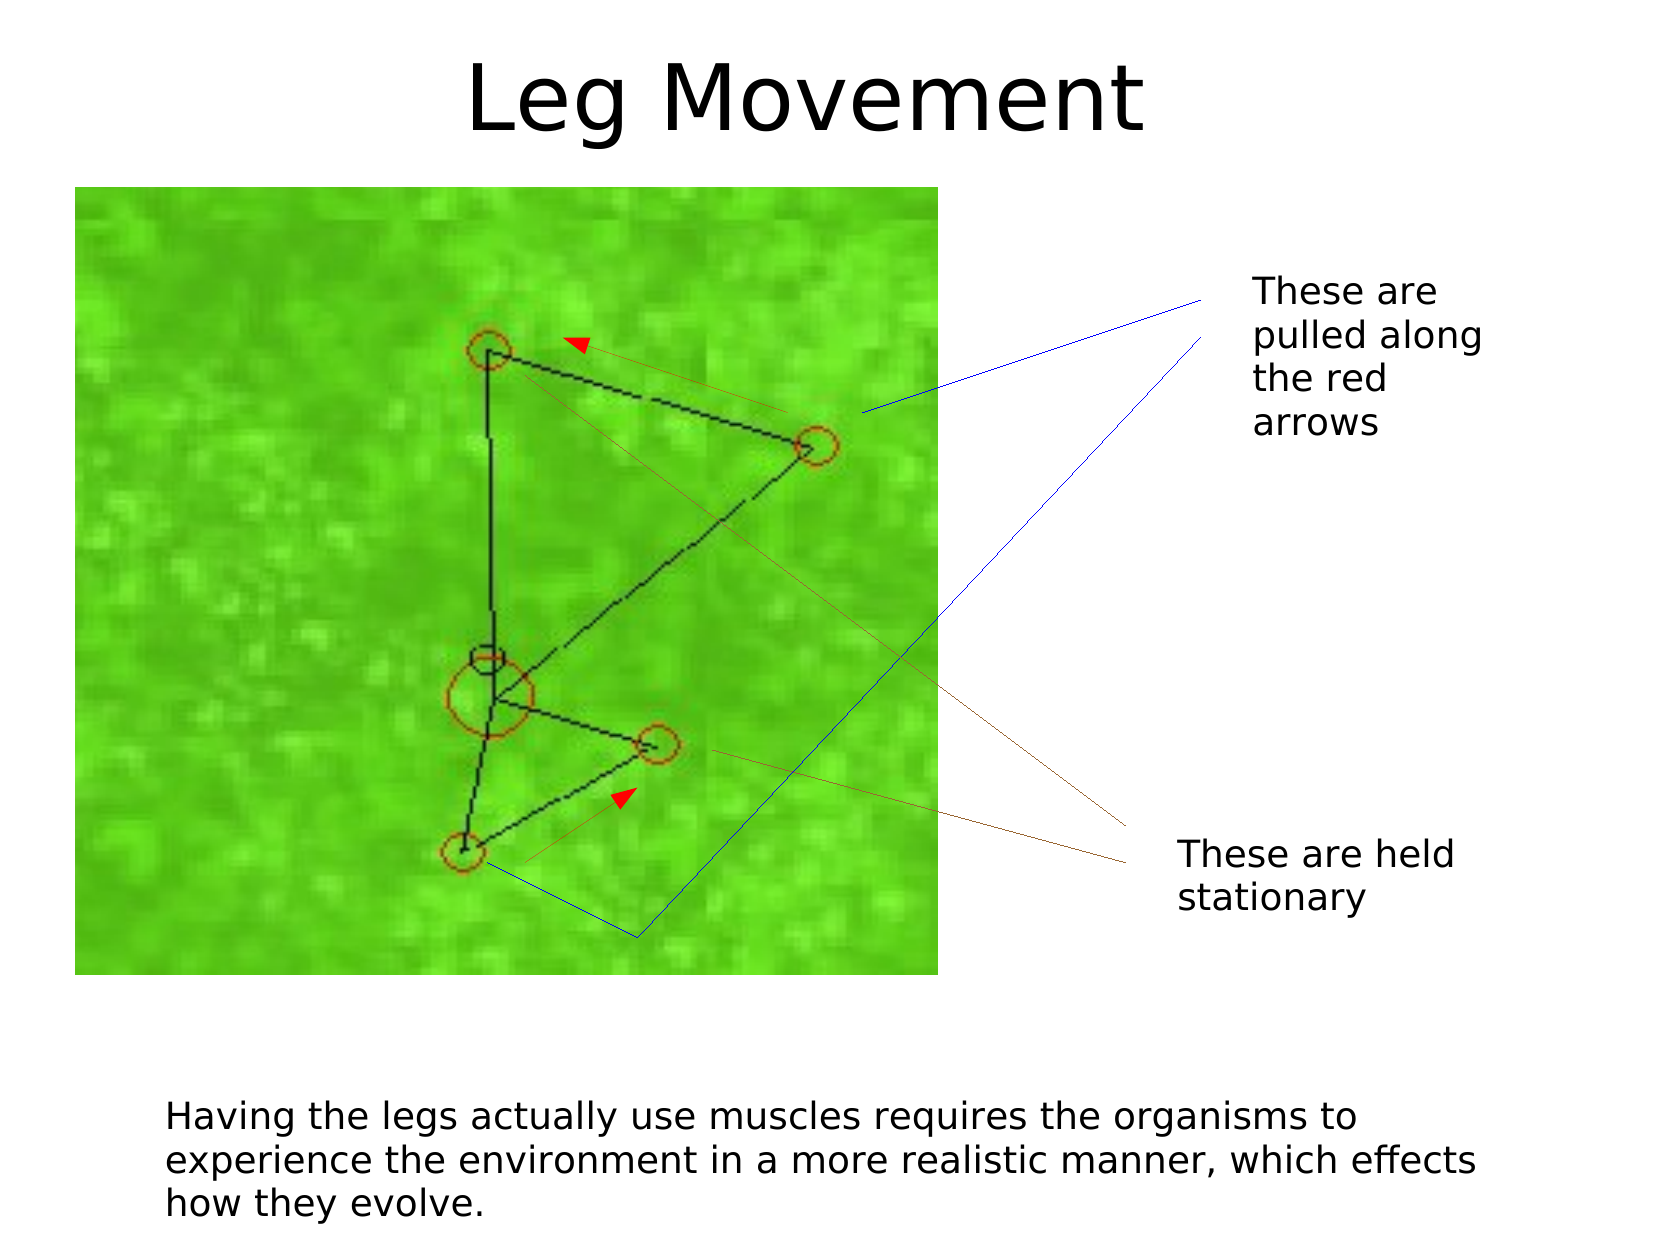

Leg Movement
These are pulled along the red arrows
These are held stationary
Having the legs actually use muscles requires the organisms to experience the environment in a more realistic manner, which effects how they evolve.